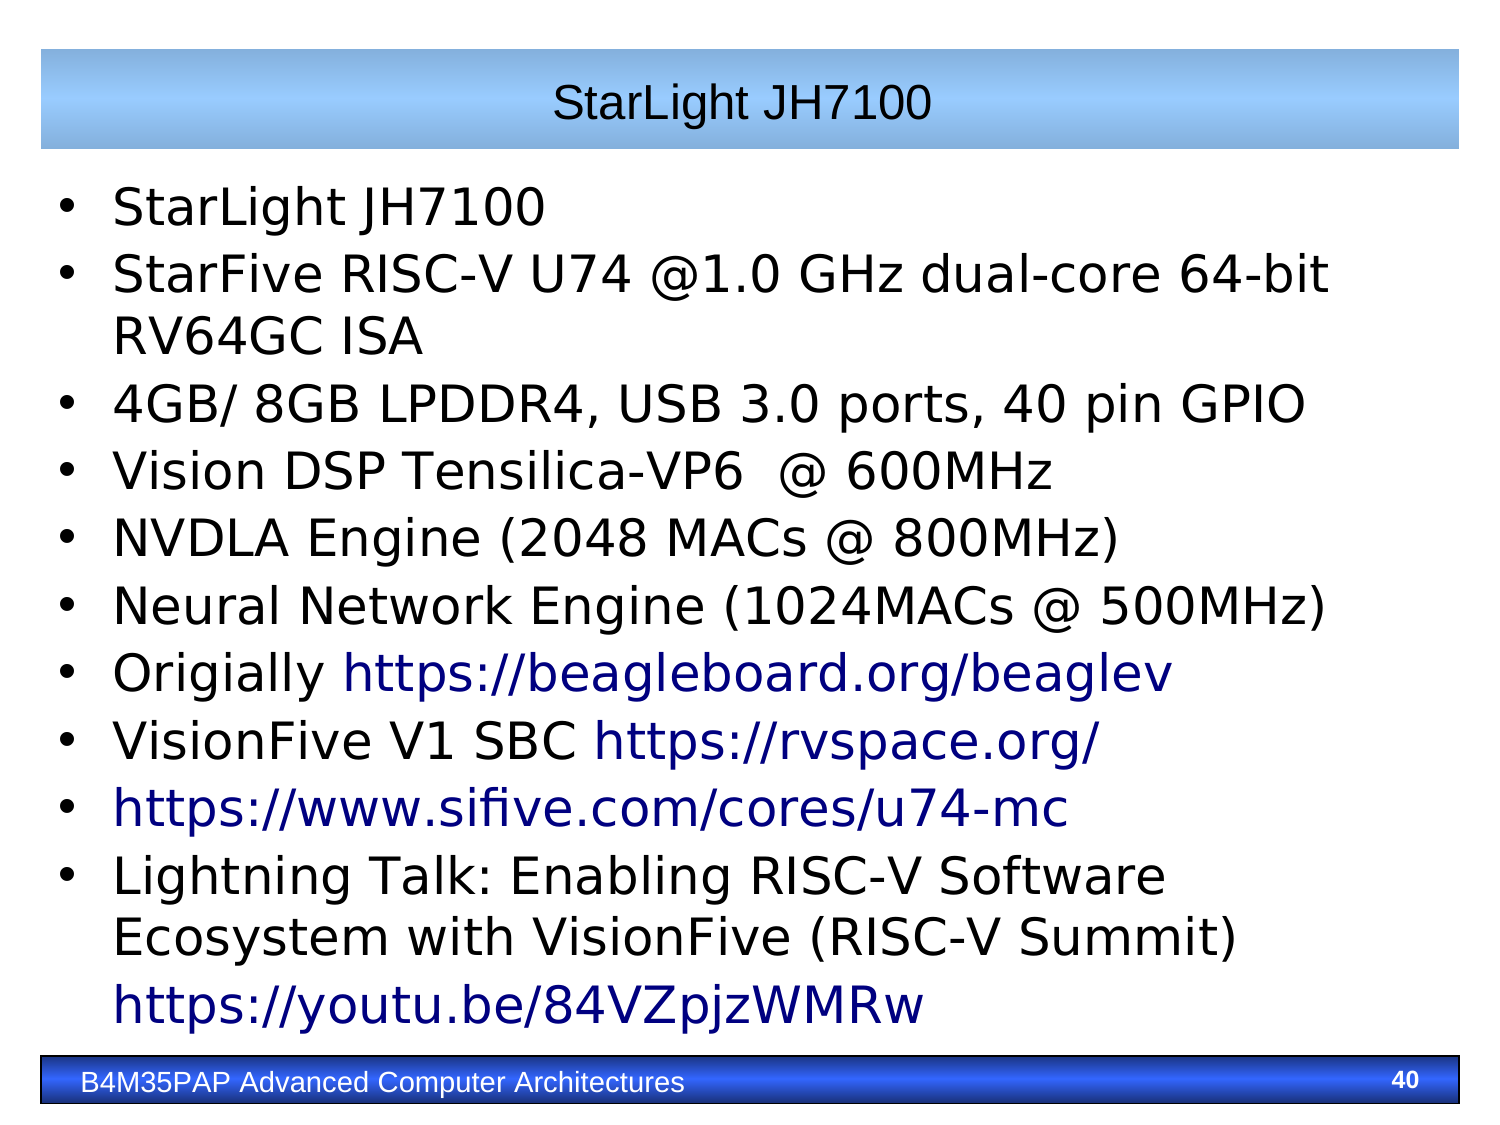

# StarLight JH7100
StarLight JH7100
StarFive RISC-V U74 @1.0 GHz dual-core 64-bit RV64GC ISA
4GB/ 8GB LPDDR4, USB 3.0 ports, 40 pin GPIO
Vision DSP Tensilica-VP6 @ 600MHz
NVDLA Engine (2048 MACs @ 800MHz)
Neural Network Engine (1024MACs @ 500MHz)
Origially https://beagleboard.org/beaglev
VisionFive V1 SBC https://rvspace.org/
https://www.sifive.com/cores/u74-mc
Lightning Talk: Enabling RISC-V Software Ecosystem with VisionFive (RISC-V Summit)
https://youtu.be/84VZpjzWMRw